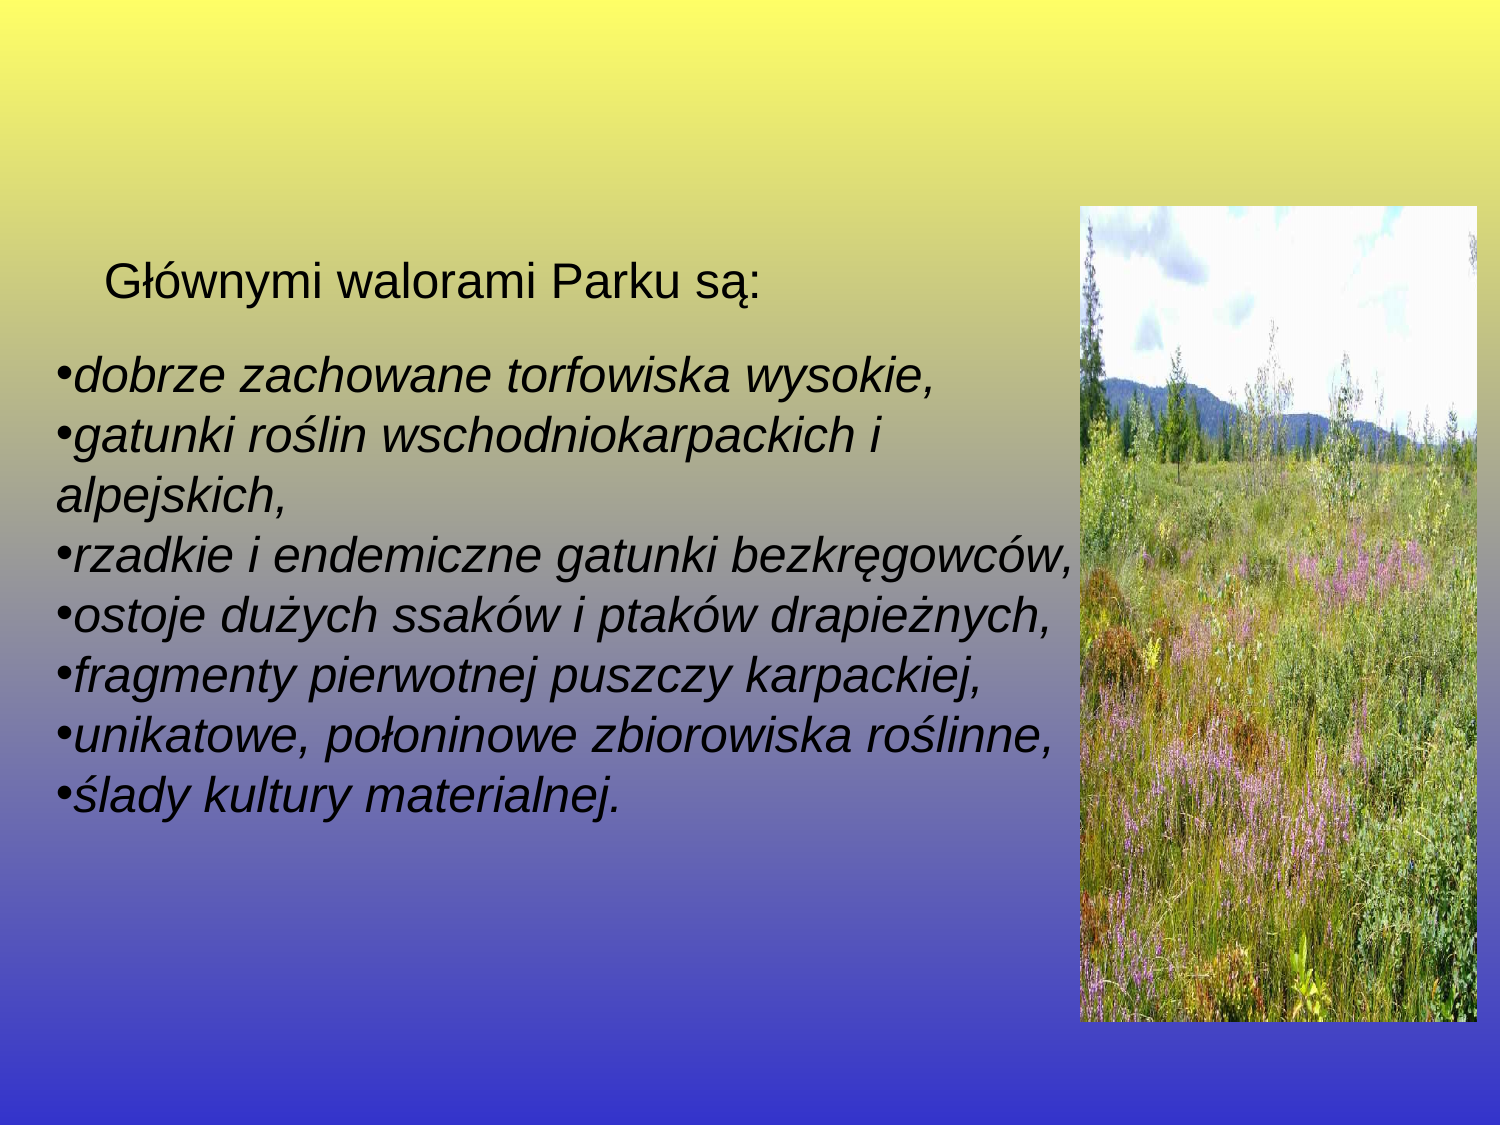

Głównymi walorami Parku są:
dobrze zachowane torfowiska wysokie,
gatunki roślin wschodniokarpackich i alpejskich,
rzadkie i endemiczne gatunki bezkręgowców,
ostoje dużych ssaków i ptaków drapieżnych,
fragmenty pierwotnej puszczy karpackiej,
unikatowe, połoninowe zbiorowiska roślinne,
ślady kultury materialnej.
| |
| --- |